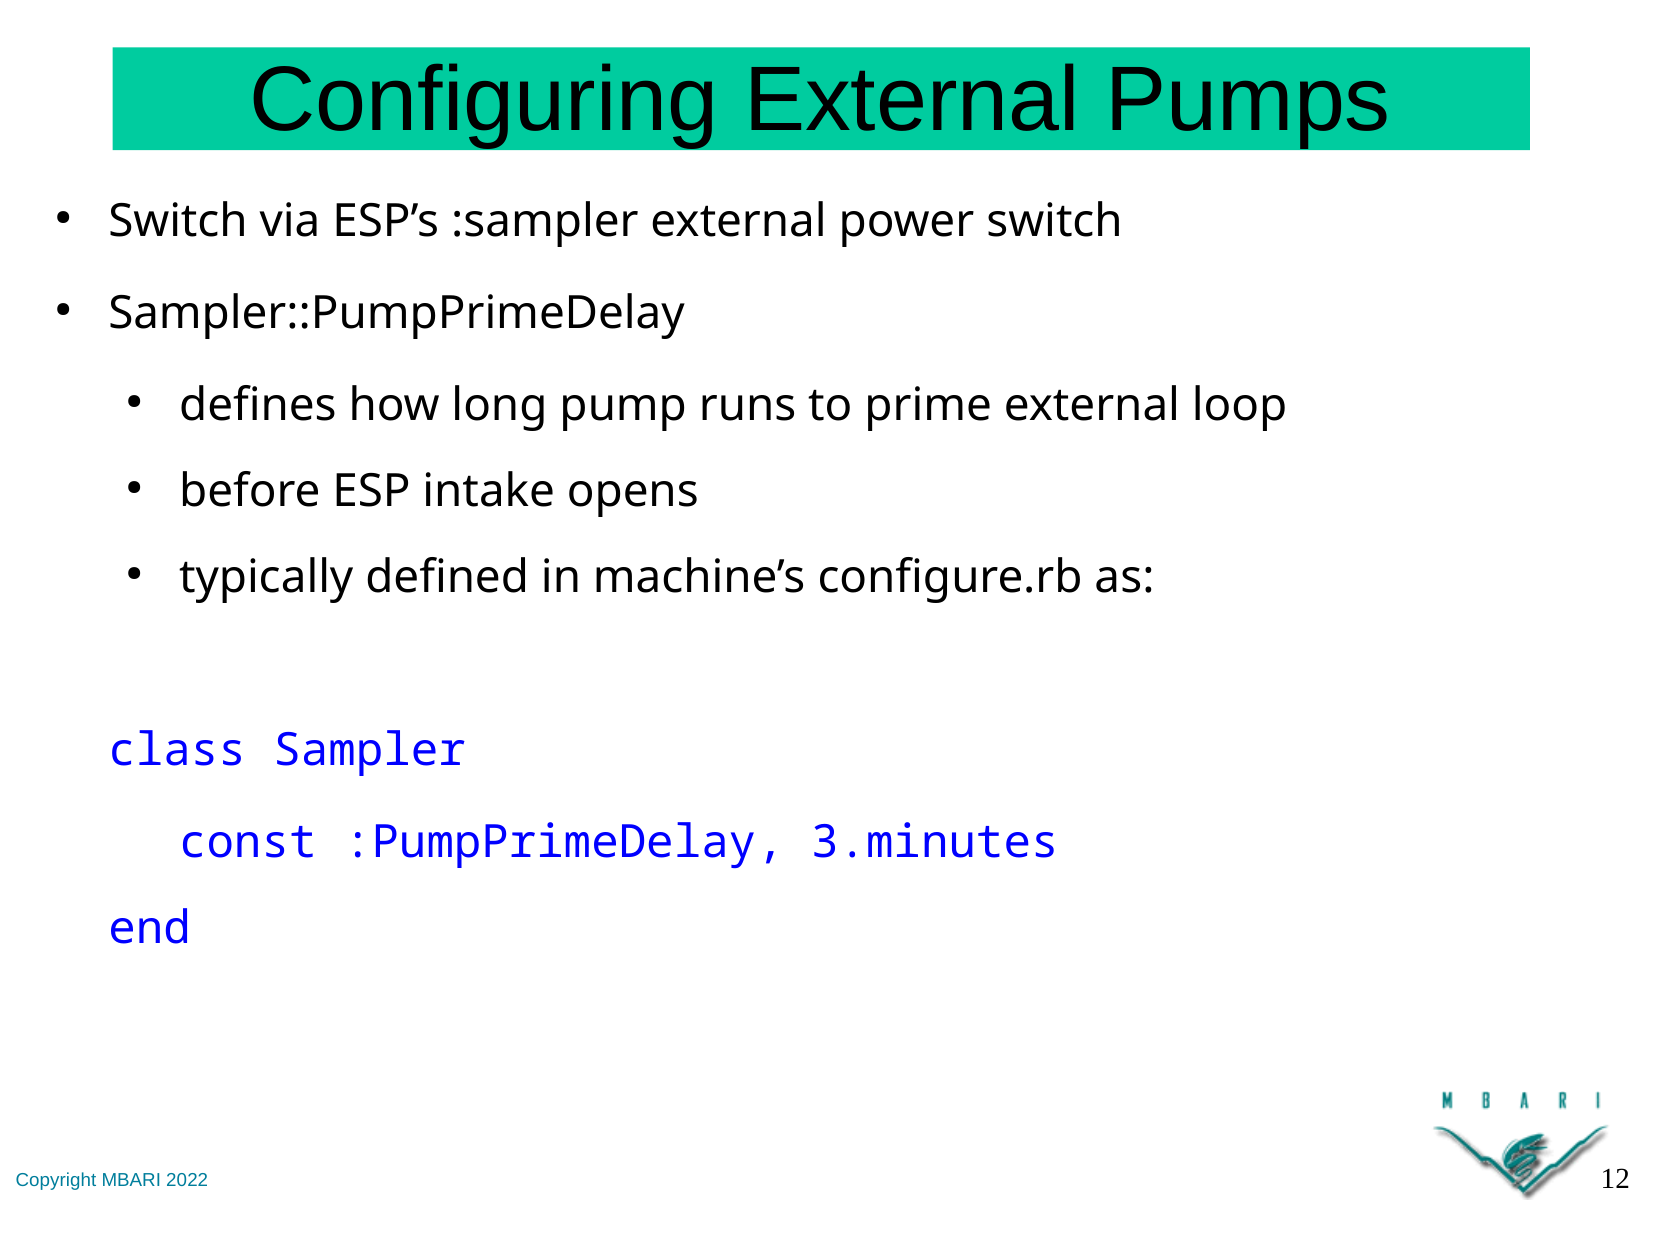

# Configuring External Pumps
Switch via ESP’s :sampler external power switch
Sampler::PumpPrimeDelay
defines how long pump runs to prime external loop
before ESP intake opens
typically defined in machine’s configure.rb as:
class Sampler
const :PumpPrimeDelay, 3.minutes
end